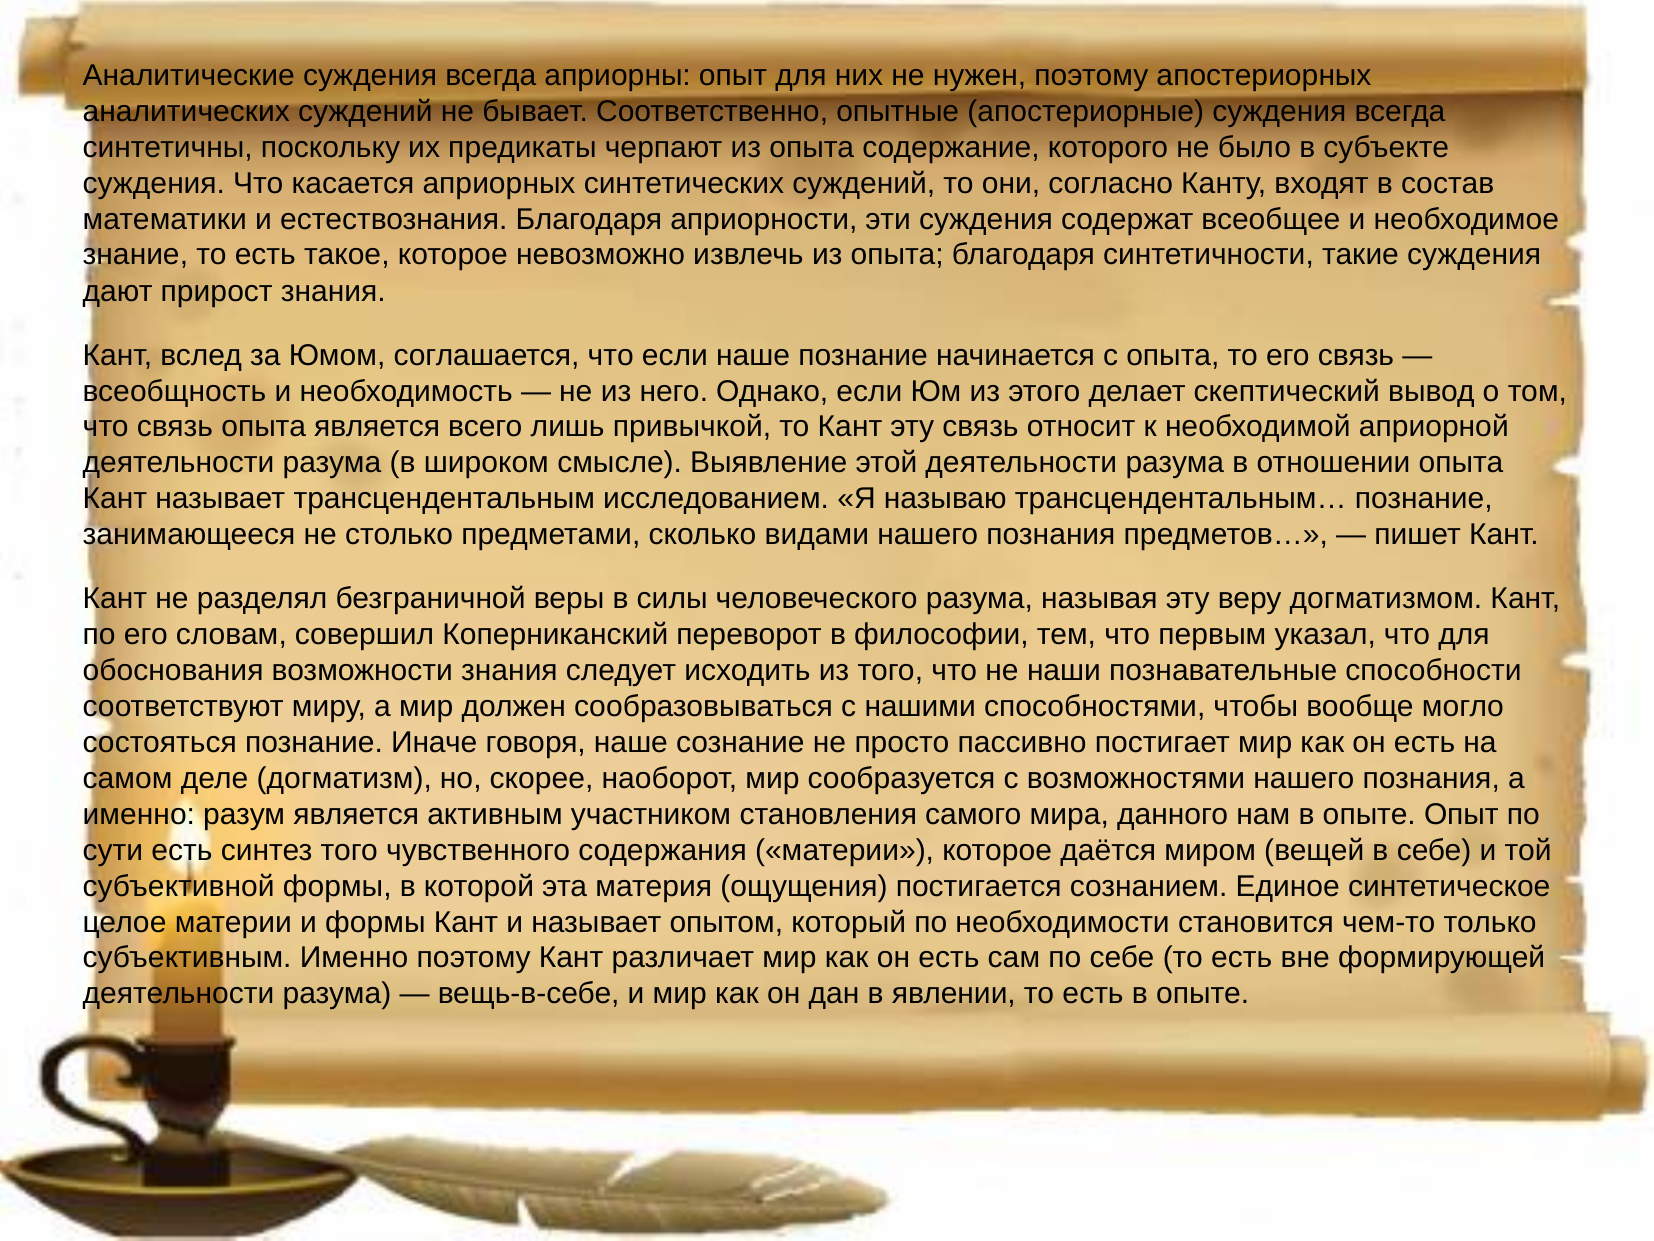

# Аналитические суждения всегда априорны: опыт для них не нужен, поэтому апостериорных аналитических суждений не бывает. Соответственно, опытные (апостериорные) суждения всегда синтетичны, поскольку их предикаты черпают из опыта содержание, которого не было в субъекте суждения. Что касается априорных синтетических суждений, то они, согласно Канту, входят в состав математики и естествознания. Благодаря априорности, эти суждения содержат всеобщее и необходимое знание, то есть такое, которое невозможно извлечь из опыта; благодаря синтетичности, такие суждения дают прирост знания.
Кант, вслед за Юмом, соглашается, что если наше познание начинается с опыта, то его связь — всеобщность и необходимость — не из него. Однако, если Юм из этого делает скептический вывод о том, что связь опыта является всего лишь привычкой, то Кант эту связь относит к необходимой априорной деятельности разума (в широком смысле). Выявление этой деятельности разума в отношении опыта Кант называет трансцендентальным исследованием. «Я называю трансцендентальным… познание, занимающееся не столько предметами, сколько видами нашего познания предметов…», — пишет Кант.
Кант не разделял безграничной веры в силы человеческого разума, называя эту веру догматизмом. Кант, по его словам, совершил Коперниканский переворот в философии, тем, что первым указал, что для обоснования возможности знания следует исходить из того, что не наши познавательные способности соответствуют миру, а мир должен сообразовываться с нашими способностями, чтобы вообще могло состояться познание. Иначе говоря, наше сознание не просто пассивно постигает мир как он есть на самом деле (догматизм), но, скорее, наоборот, мир сообразуется с возможностями нашего познания, а именно: разум является активным участником становления самого мира, данного нам в опыте. Опыт по сути есть синтез того чувственного содержания («материи»), которое даётся миром (вещей в себе) и той субъективной формы, в которой эта материя (ощущения) постигается сознанием. Единое синтетическое целое материи и формы Кант и называет опытом, который по необходимости становится чем-то только субъективным. Именно поэтому Кант различает мир как он есть сам по себе (то есть вне формирующей деятельности разума) — вещь-в-себе, и мир как он дан в явлении, то есть в опыте.